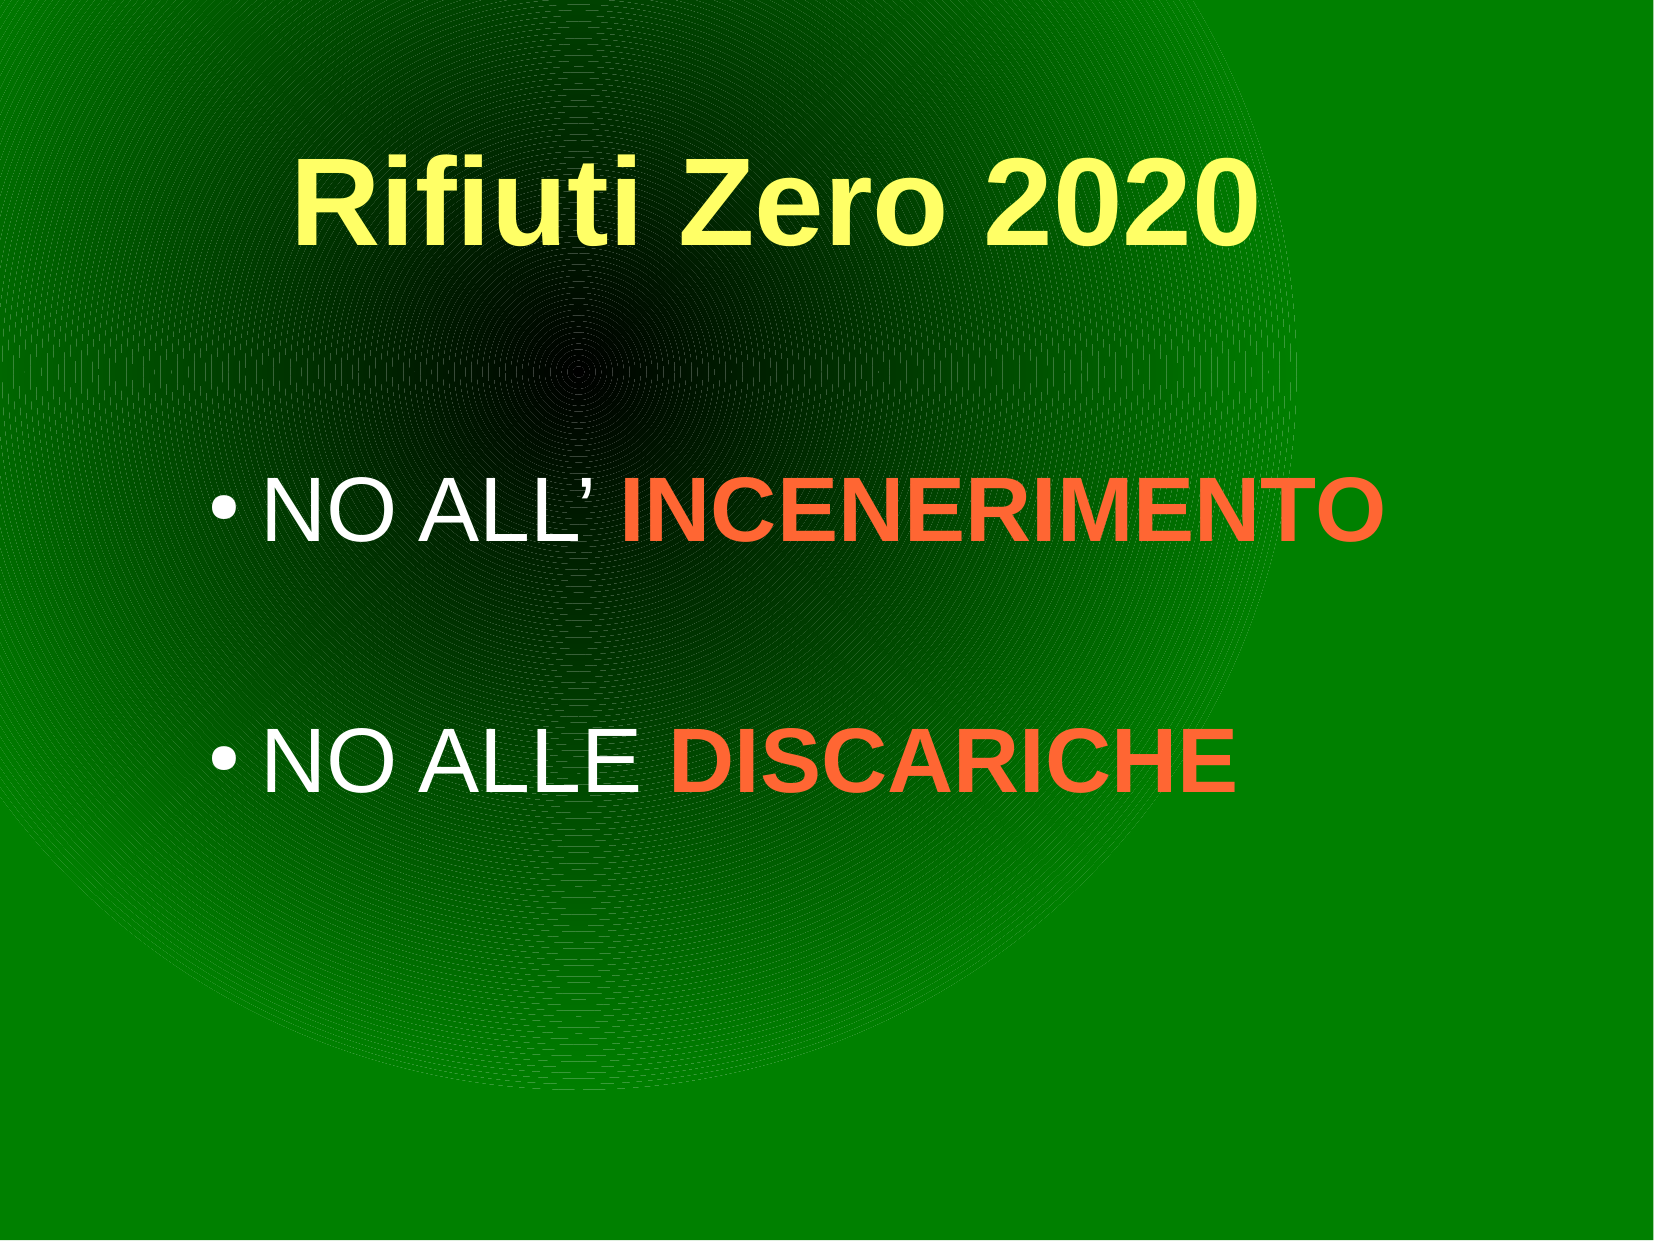

# Rifiuti Zero 2020
NO ALL’ INCENERIMENTO
NO ALLE DISCARICHE